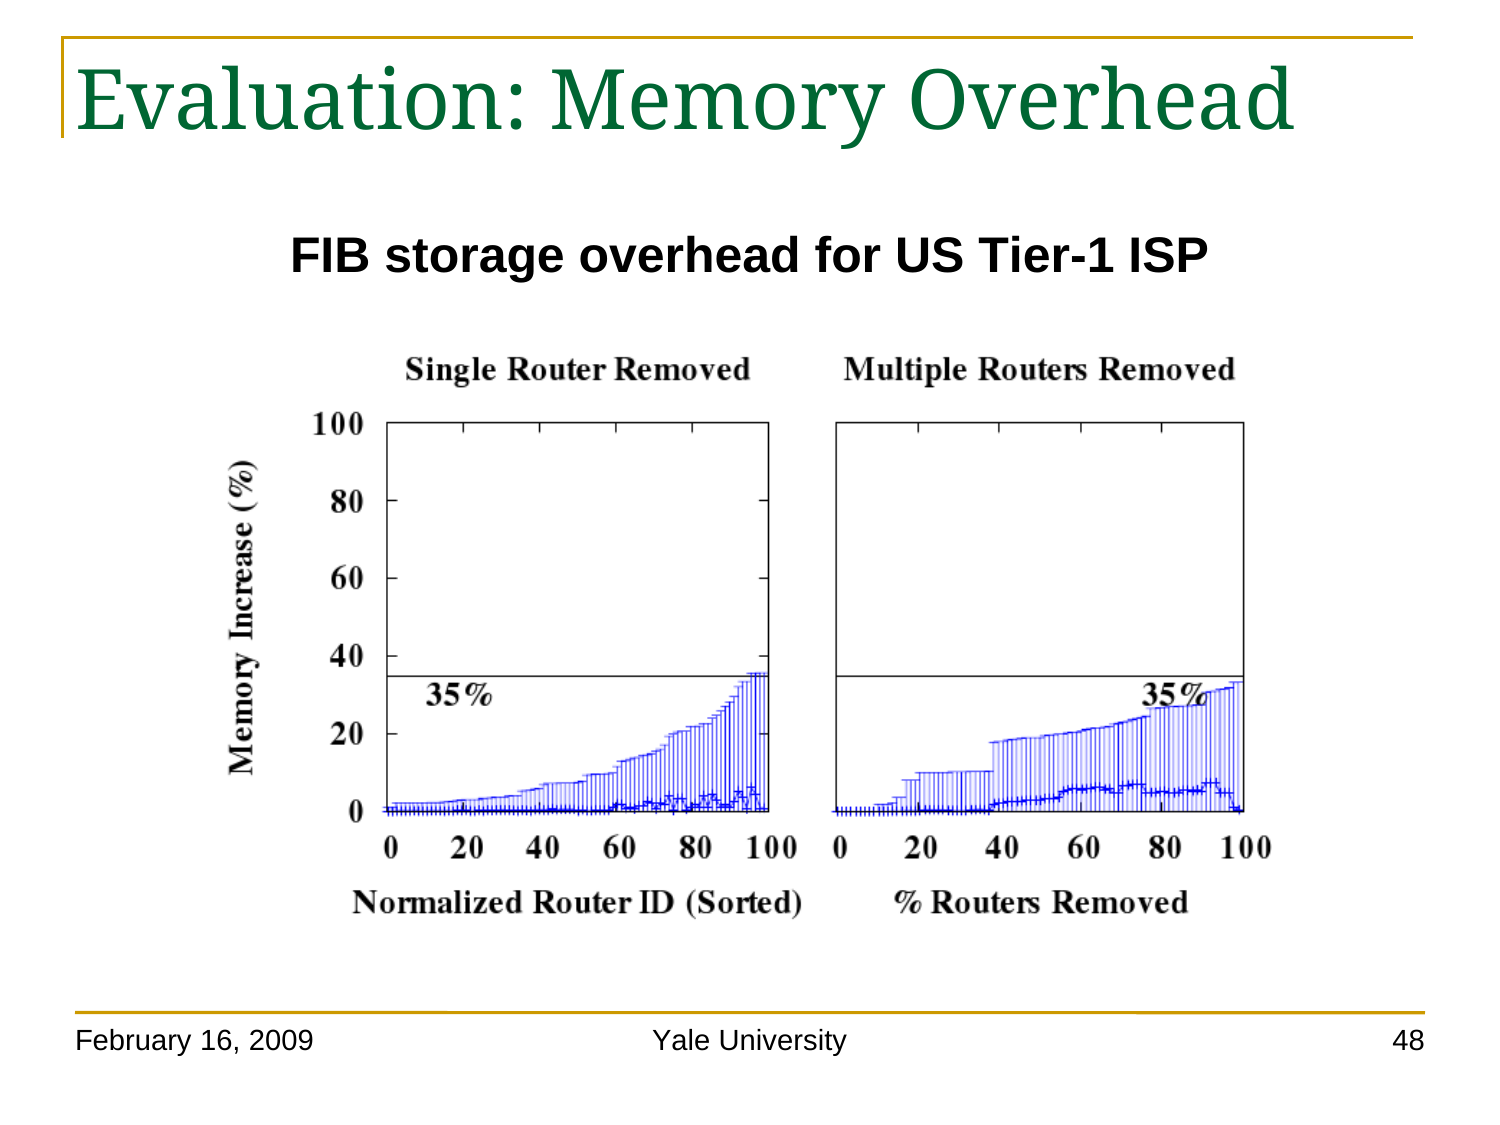

# Evaluation: Memory Overhead
FIB storage overhead for US Tier-1 ISP
February 16, 2009
Yale University
48